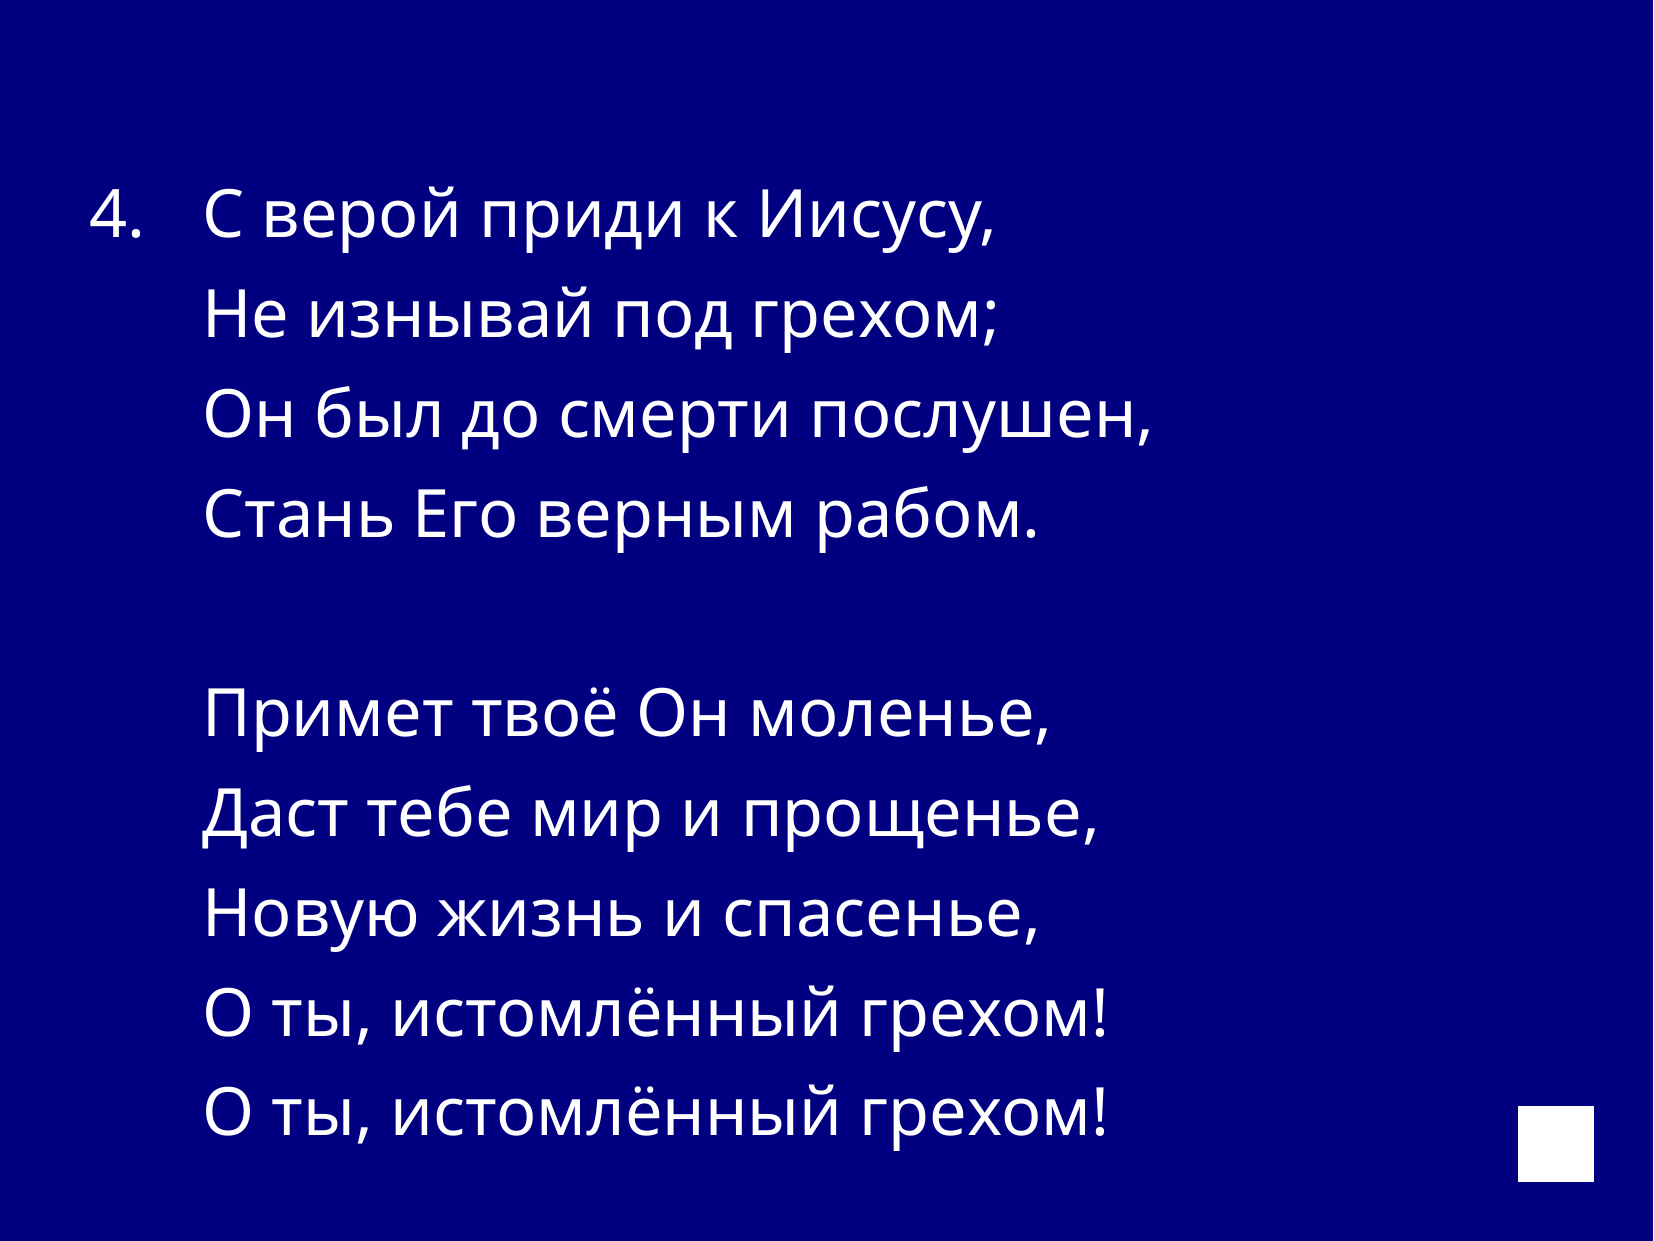

4.	С верой приди к Иисусу,
	Не изнывай под грехом;
	Он был до смерти послушен,
	Стань Его верным рабом.
	Примет твоё Он моленье,
	Даст тебе мир и прощенье,
	Новую жизнь и спасенье,
	О ты, истомлённый грехом!
	О ты, истомлённый грехом!